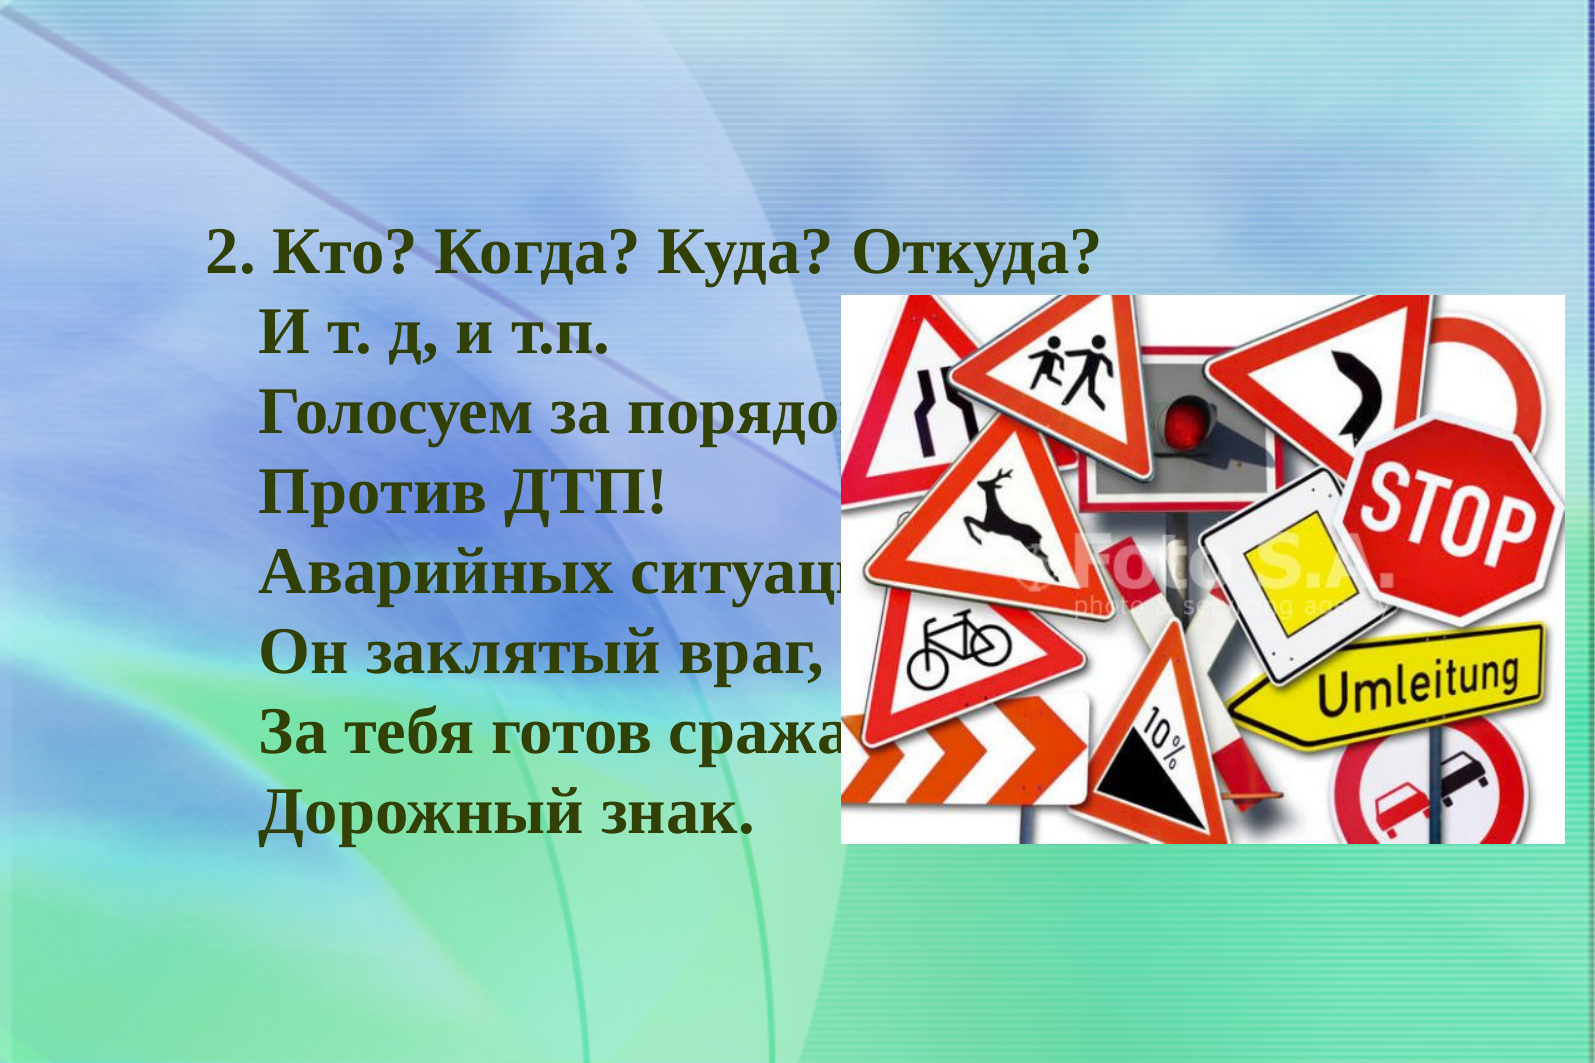

#
2. Кто? Когда? Куда? Откуда?
И т. д, и т.п.
Голосуем за порядок,
Против ДТП!
Аварийных ситуаций
Он заклятый враг,
За тебя готов сражаться
Дорожный знак.